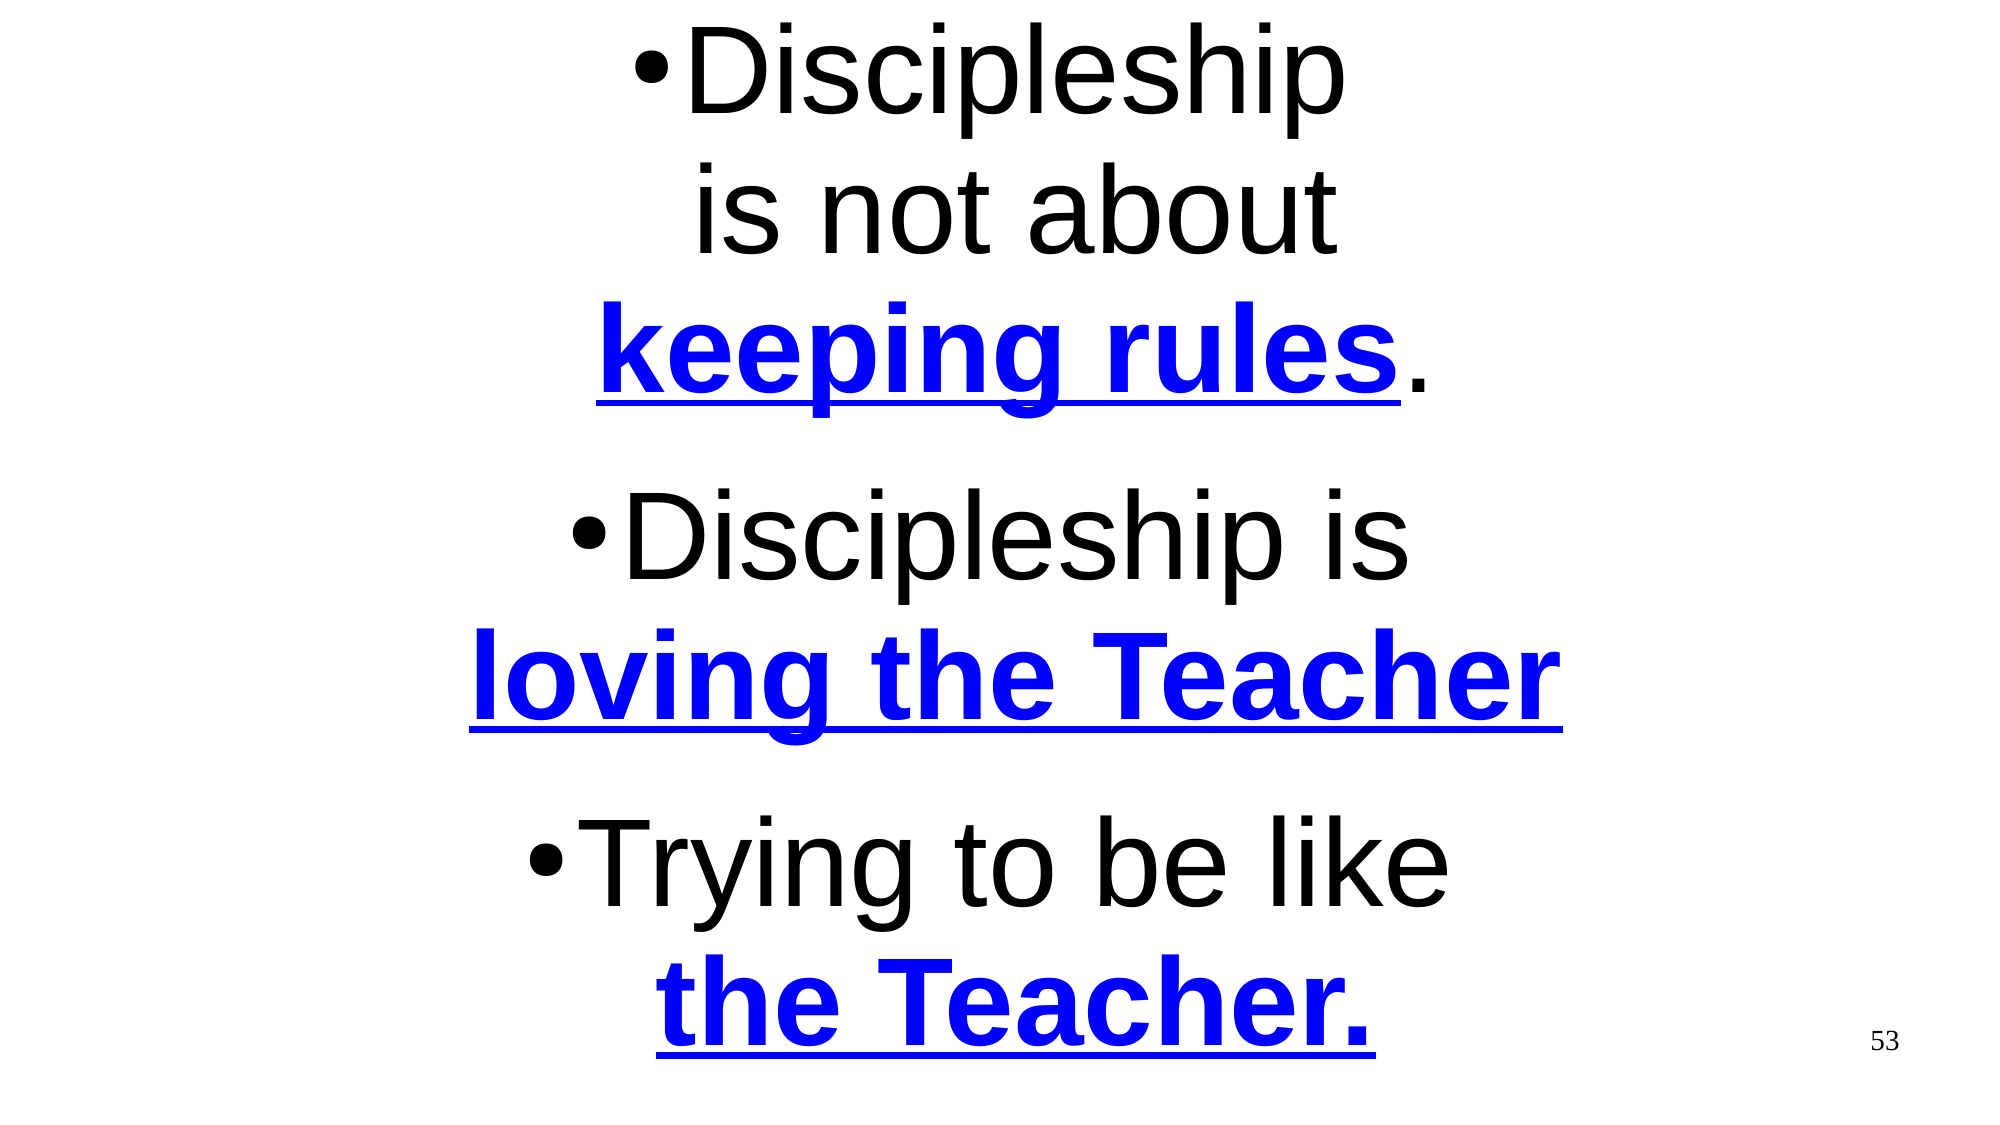

# Discipleship is not about keeping rules.
Discipleship is
loving the Teacher
Trying to be like
the Teacher.
53